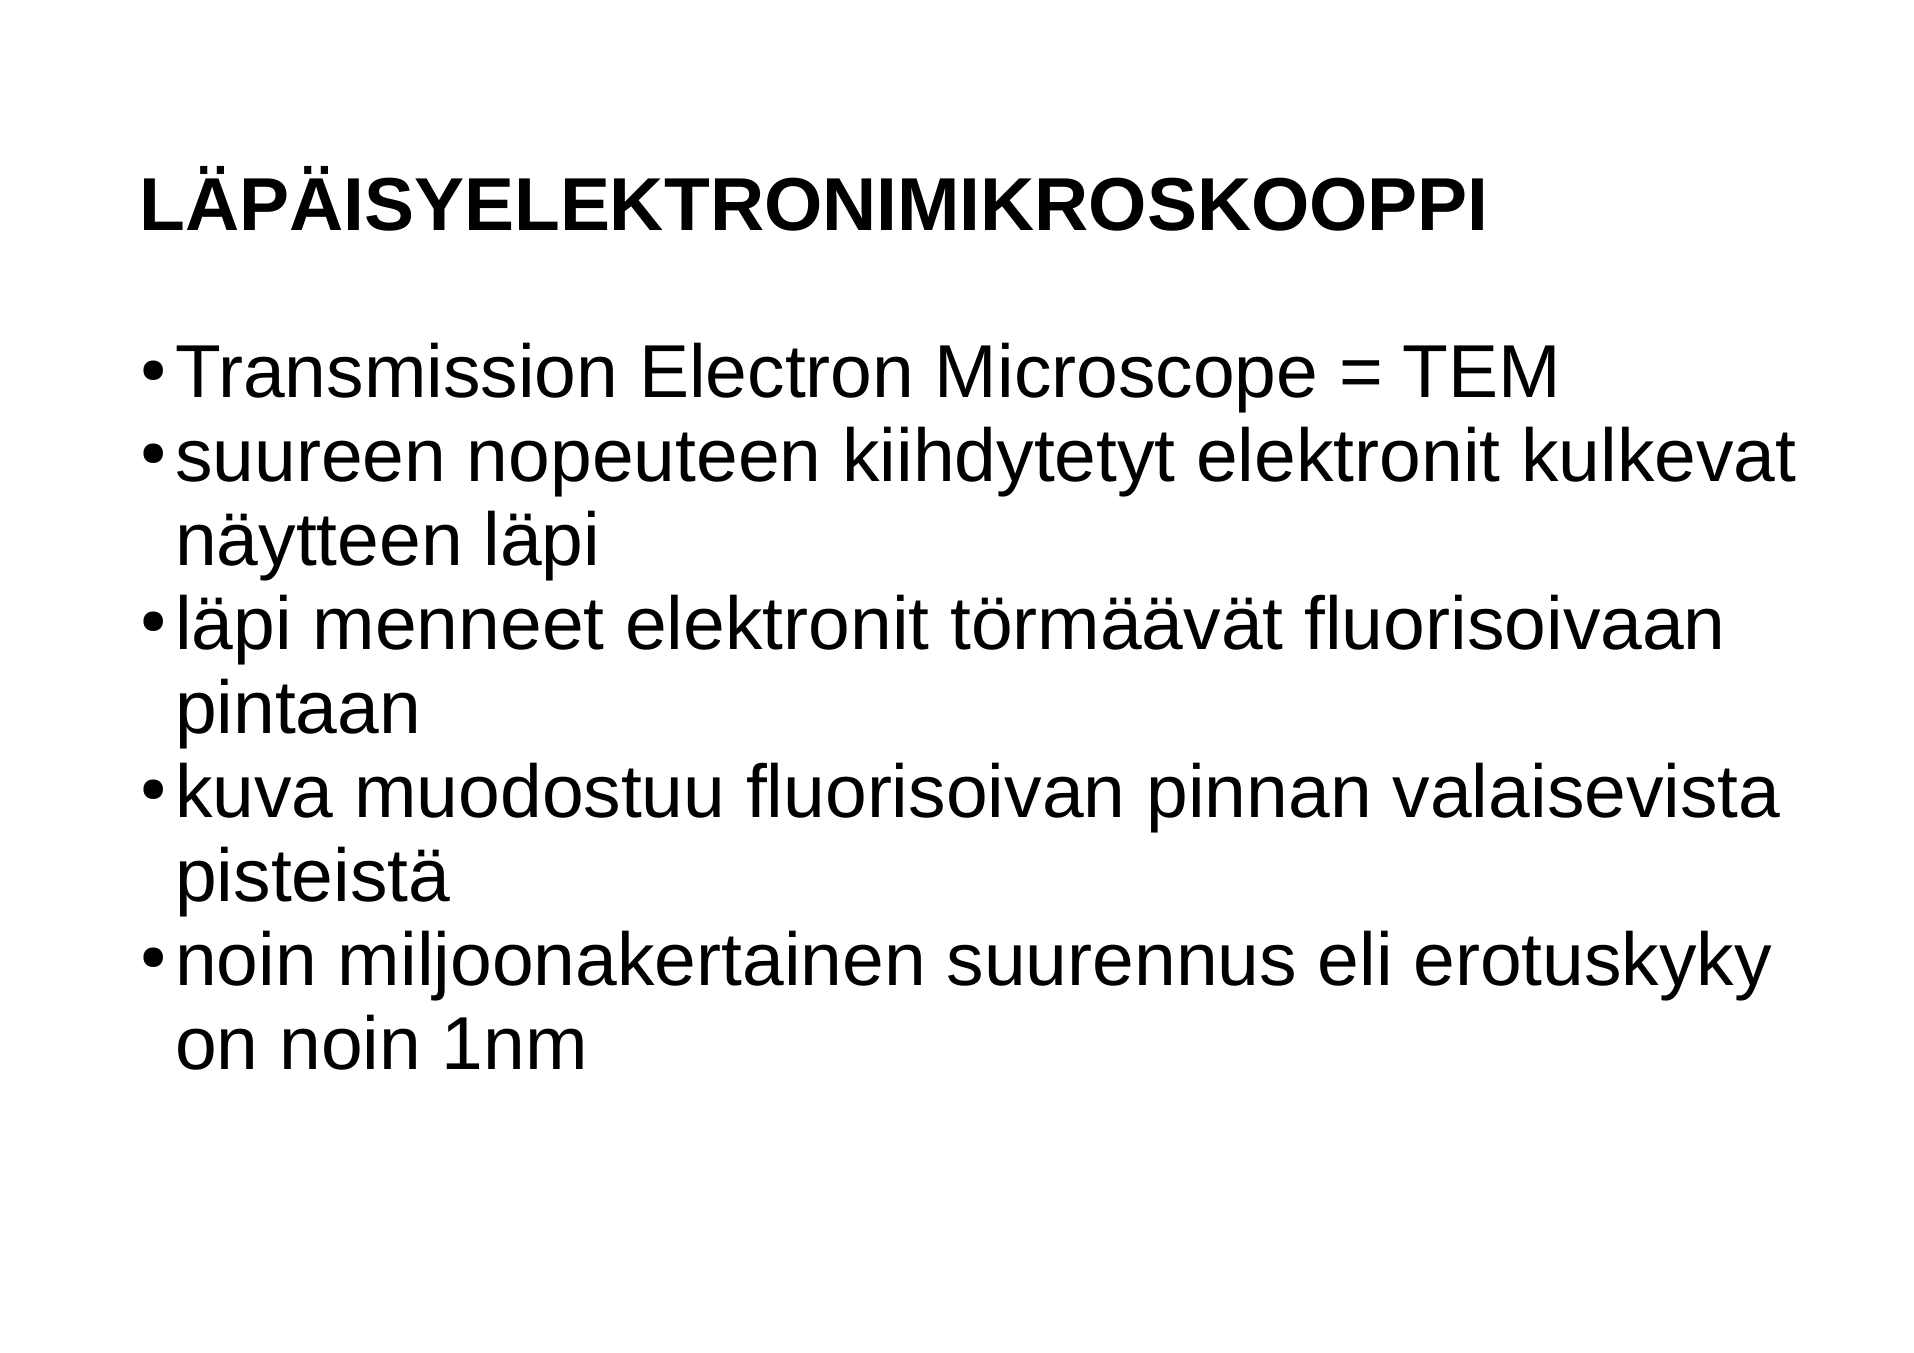

LÄPÄISYELEKTRONIMIKROSKOOPPI
Transmission Electron Microscope = TEM
suureen nopeuteen kiihdytetyt elektronit kulkevat näytteen läpi
läpi menneet elektronit törmäävät fluorisoivaan pintaan
kuva muodostuu fluorisoivan pinnan valaisevista pisteistä
noin miljoonakertainen suurennus eli erotuskyky on noin 1nm